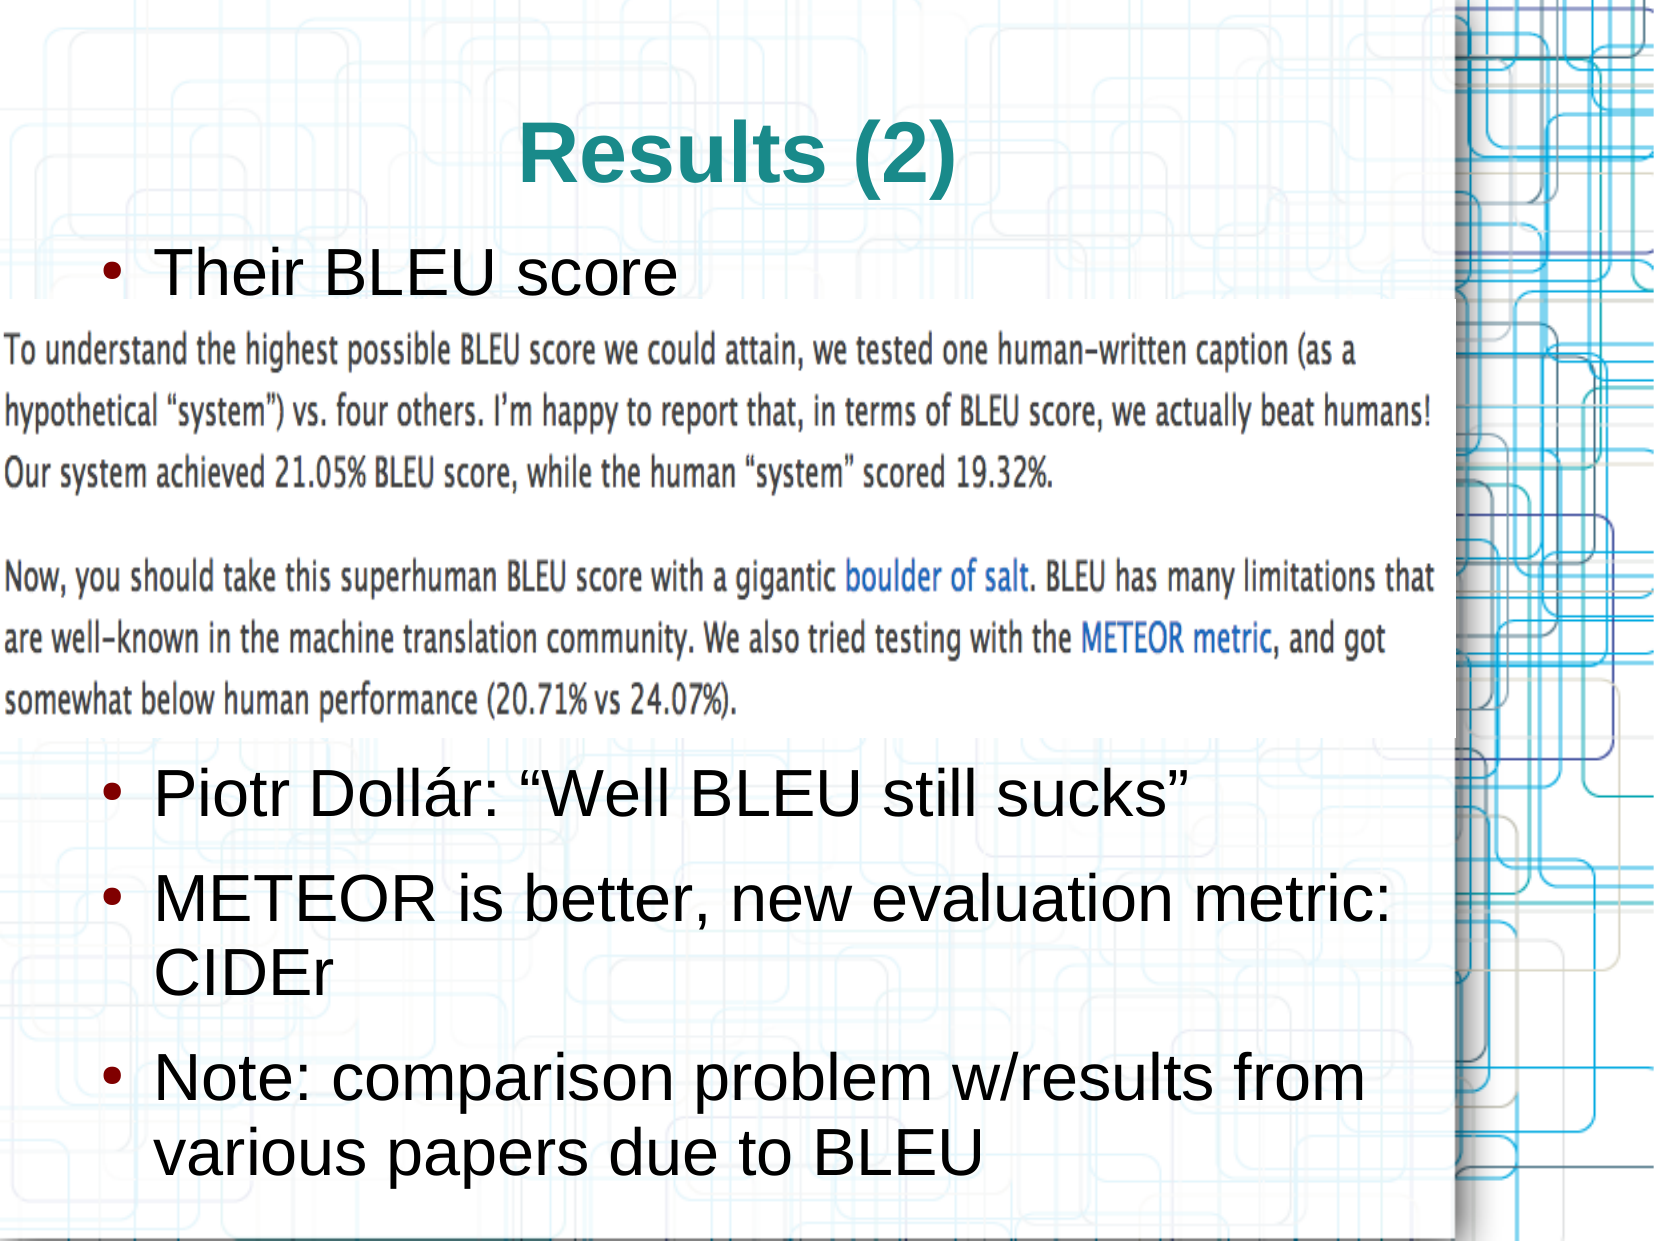

# Results (2)
Their BLEU score
Piotr Dollár: “Well BLEU still sucks”
METEOR is better, new evaluation metric: CIDEr
Note: comparison problem w/results from various papers due to BLEU